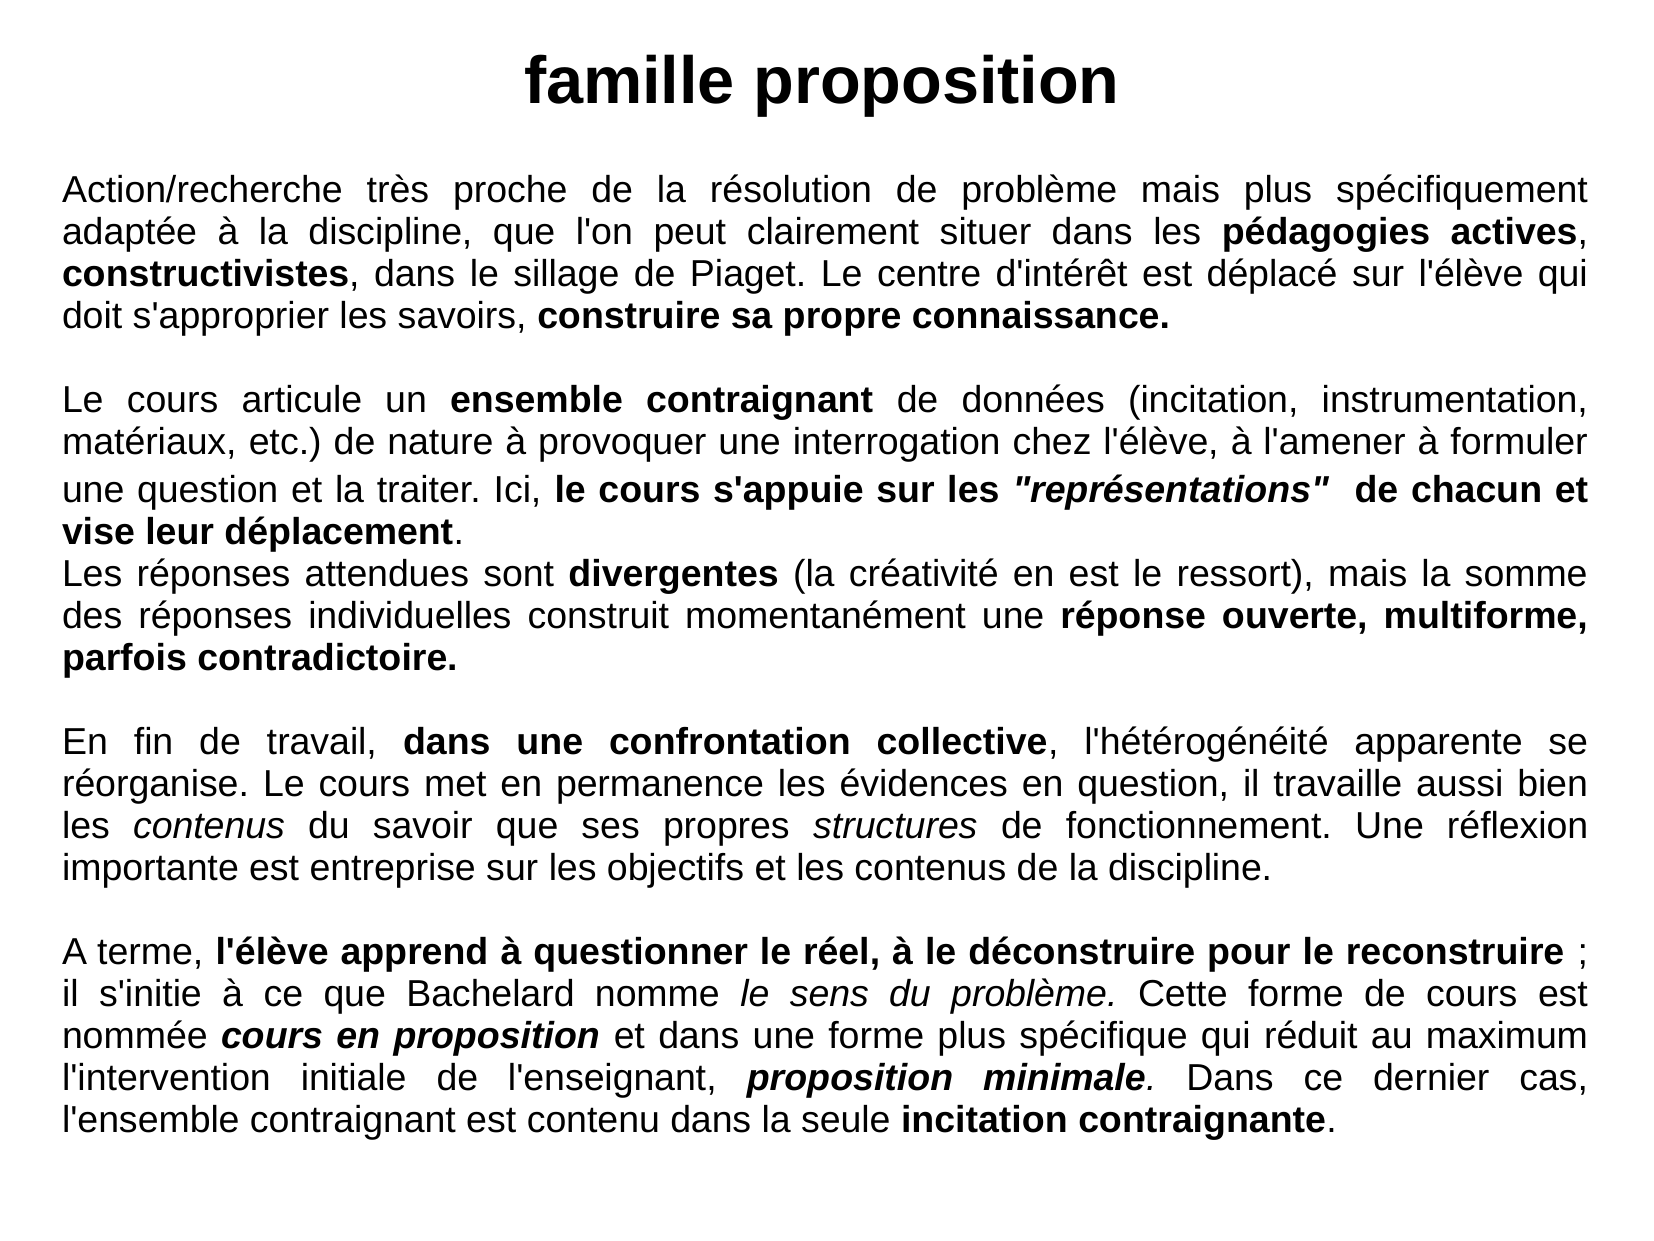

famille proposition
Action/recherche très proche de la résolution de problème mais plus spécifiquement adaptée à la discipline, que l'on peut clairement situer dans les pédagogies actives, constructivistes, dans le sillage de Piaget. Le centre d'intérêt est déplacé sur l'élève qui doit s'approprier les savoirs, construire sa propre connaissance.
Le cours articule un ensemble contraignant de données (incitation, instrumentation, matériaux, etc.) de nature à provoquer une interrogation chez l'élève, à l'amener à formuler une question et la traiter. Ici, le cours s'appuie sur les "représentations" de chacun et vise leur déplacement.
Les réponses attendues sont divergentes (la créativité en est le ressort), mais la somme des réponses individuelles construit momentanément une réponse ouverte, multiforme, parfois contradictoire.
En fin de travail, dans une confrontation collective, l'hétérogénéité apparente se réorganise. Le cours met en permanence les évidences en question, il travaille aussi bien les contenus du savoir que ses propres structures de fonctionnement. Une réflexion importante est entreprise sur les objectifs et les contenus de la discipline.
A terme, l'élève apprend à questionner le réel, à le déconstruire pour le reconstruire ; il s'initie à ce que Bachelard nomme le sens du problème. Cette forme de cours est nommée cours en proposition et dans une forme plus spécifique qui réduit au maximum l'intervention initiale de l'enseignant, proposition minimale. Dans ce dernier cas, l'ensemble contraignant est contenu dans la seule incitation contraignante.